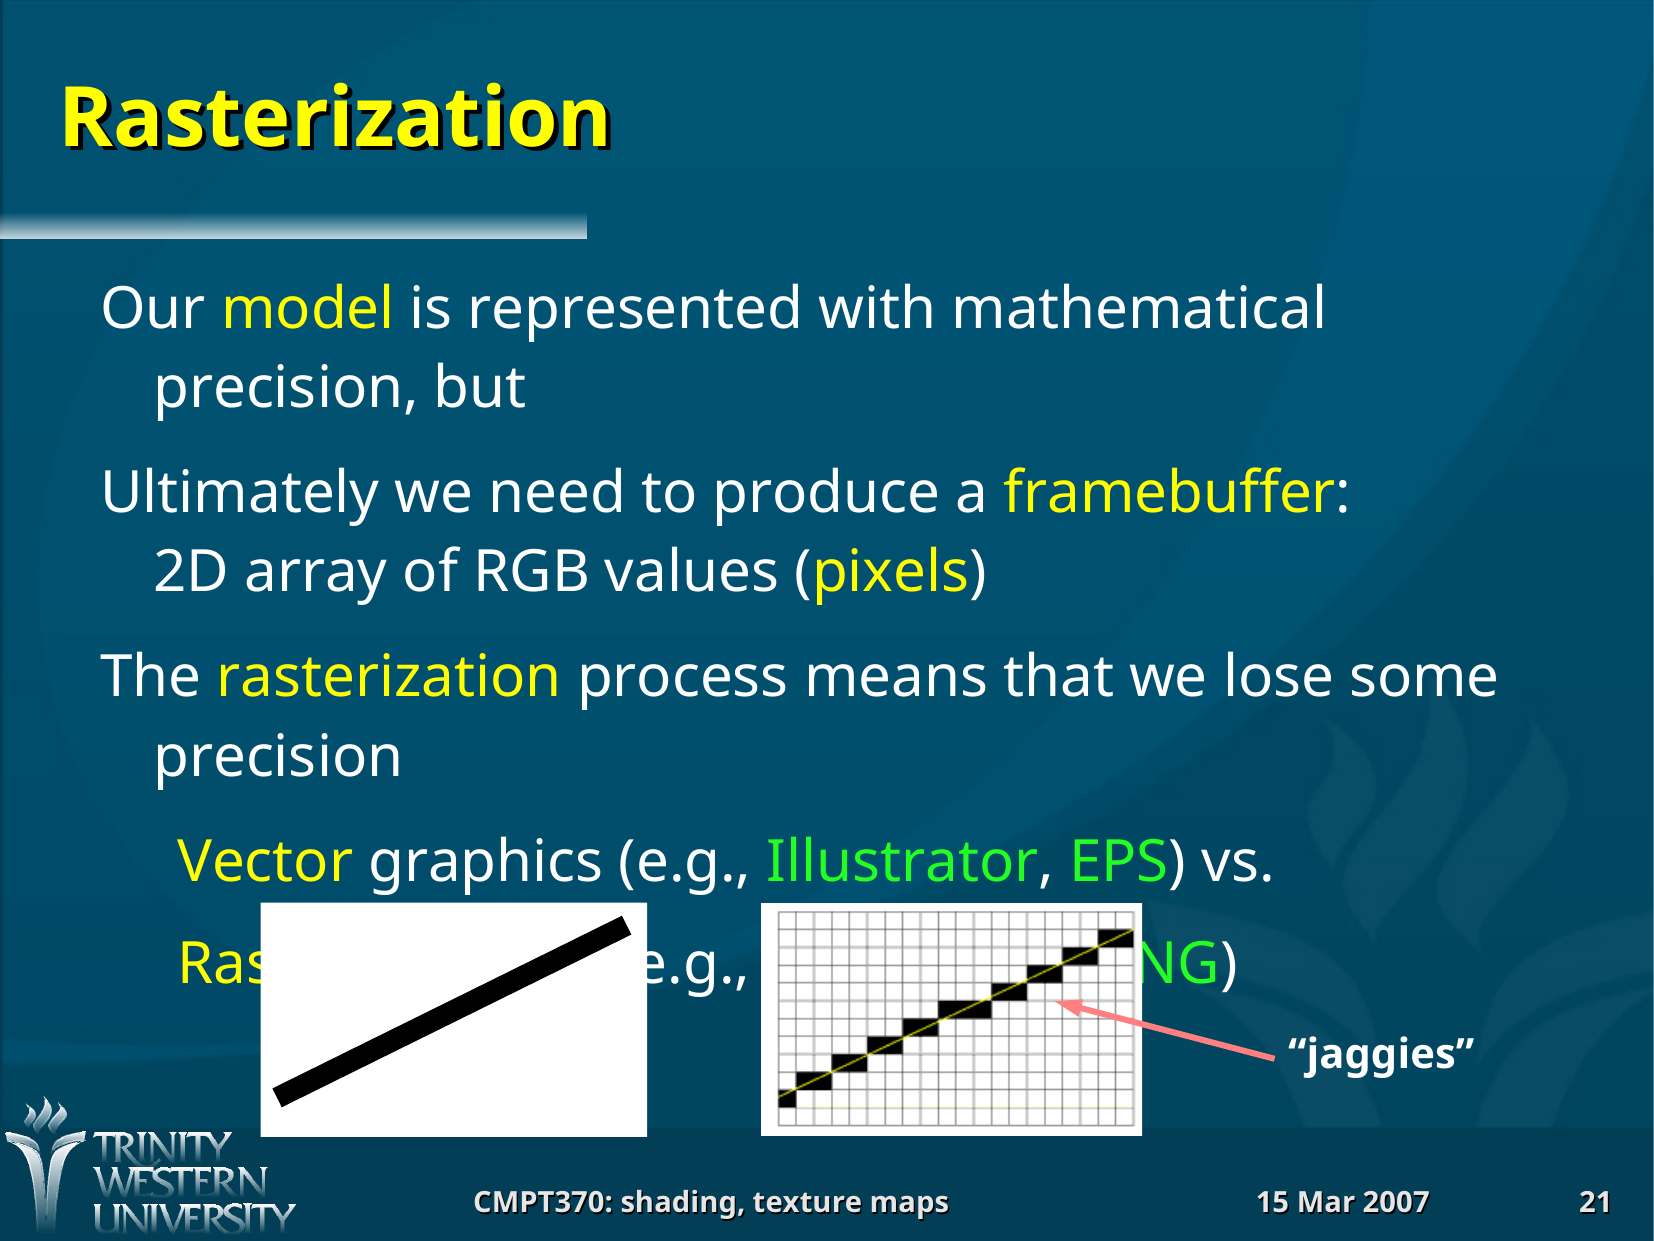

# Rasterization
Our model is represented with mathematical precision, but
Ultimately we need to produce a framebuffer:
2D array of RGB values (pixels)
The rasterization process means that we lose some precision
Vector graphics (e.g., Illustrator, EPS) vs.
Raster graphics (e.g., PhotoShop, PNG)
“jaggies”
CMPT370: shading, texture maps
15 Mar 2007
21